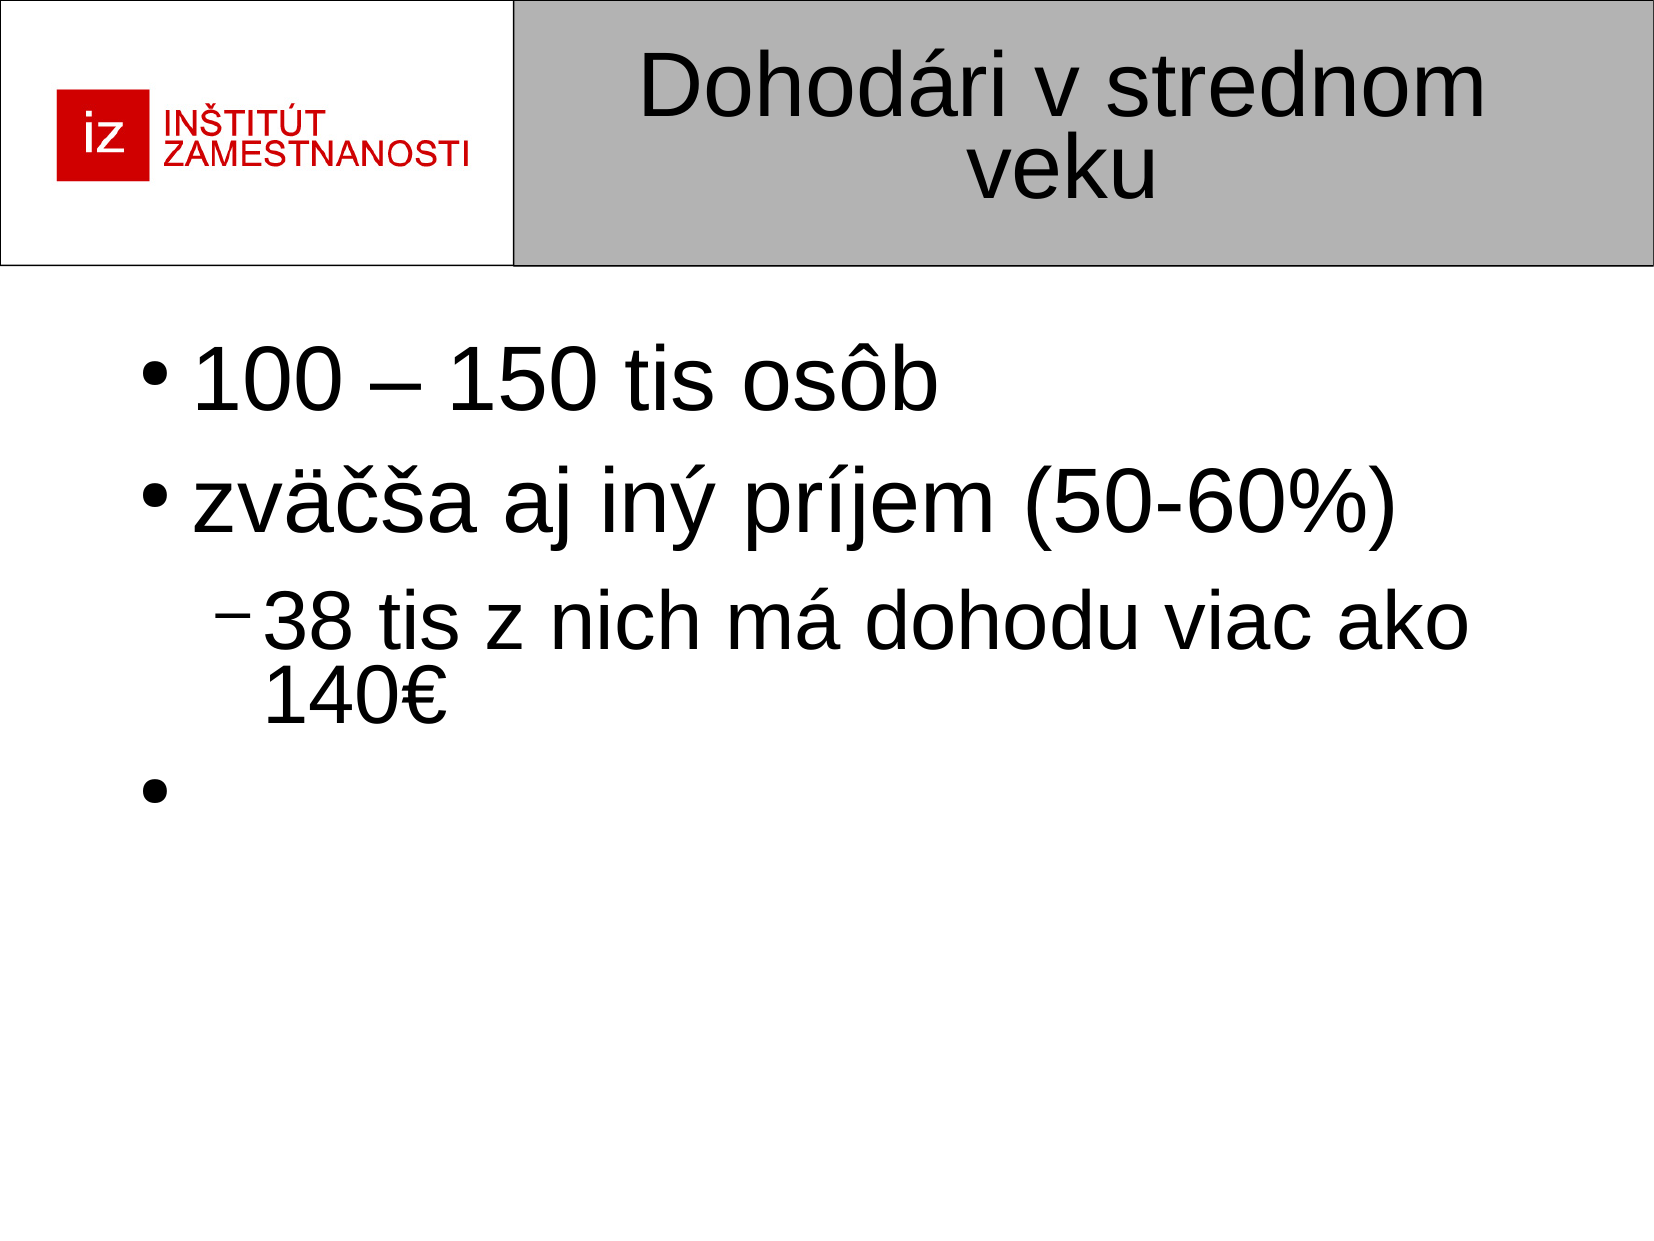

# Dohodári v strednom veku
100 – 150 tis osôb
zväčša aj iný príjem (50-60%)
38 tis z nich má dohodu viac ako 140€